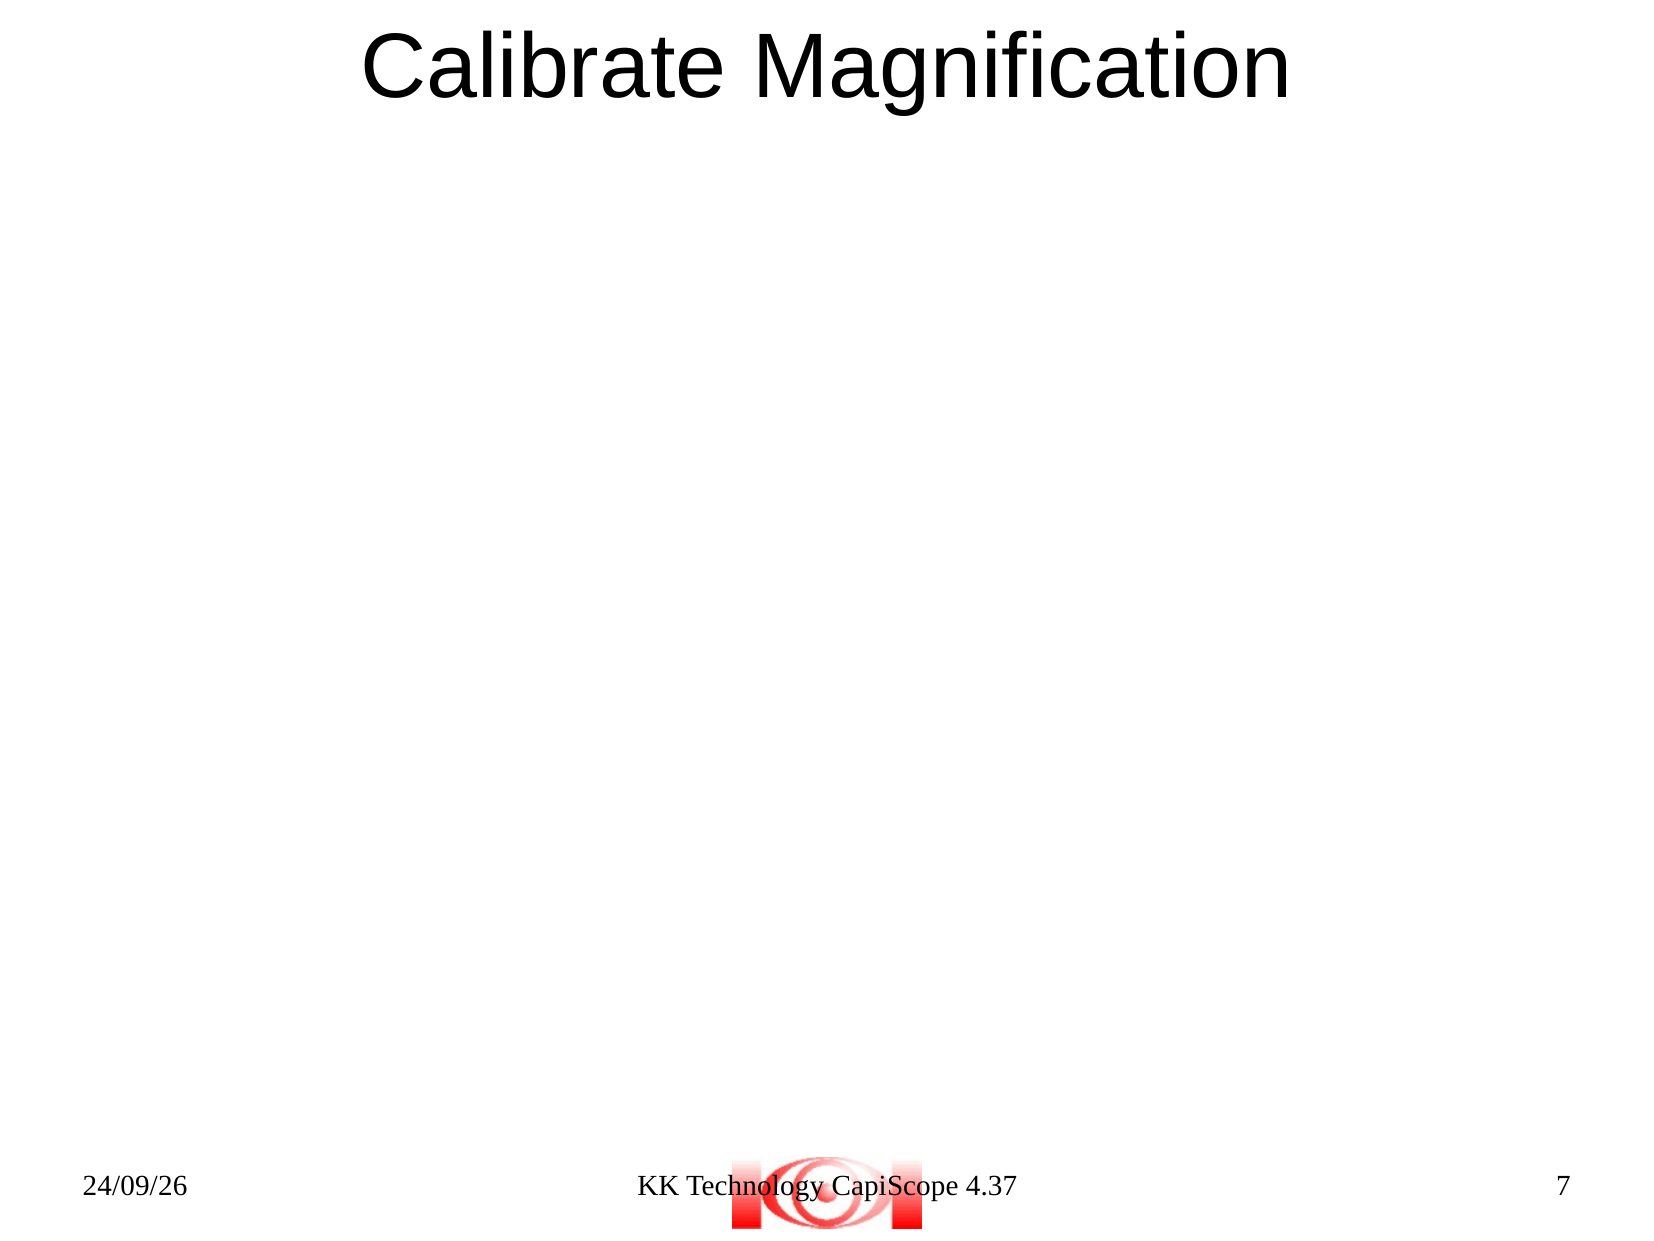

# Calibrate Magnification
KK Technology CapiScope 4.37
7